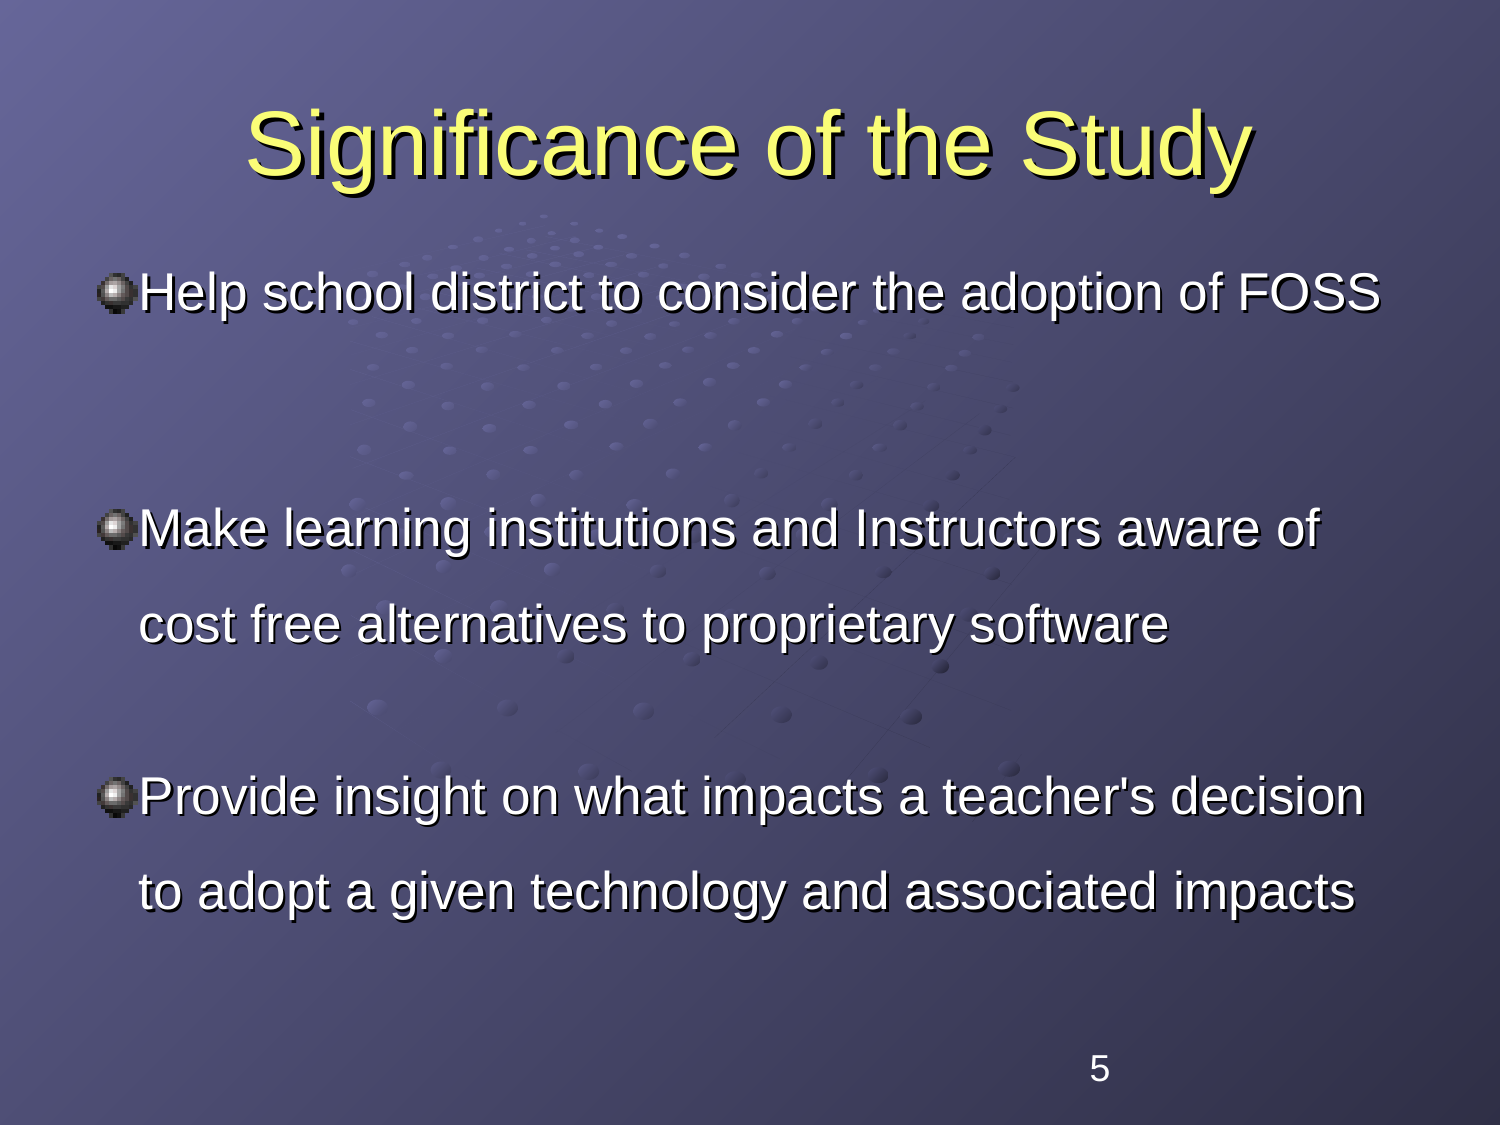

# Significance of the Study
Help school district to consider the adoption of FOSS
Make learning institutions and Instructors aware of cost free alternatives to proprietary software
Provide insight on what impacts a teacher's decision to adopt a given technology and associated impacts
5